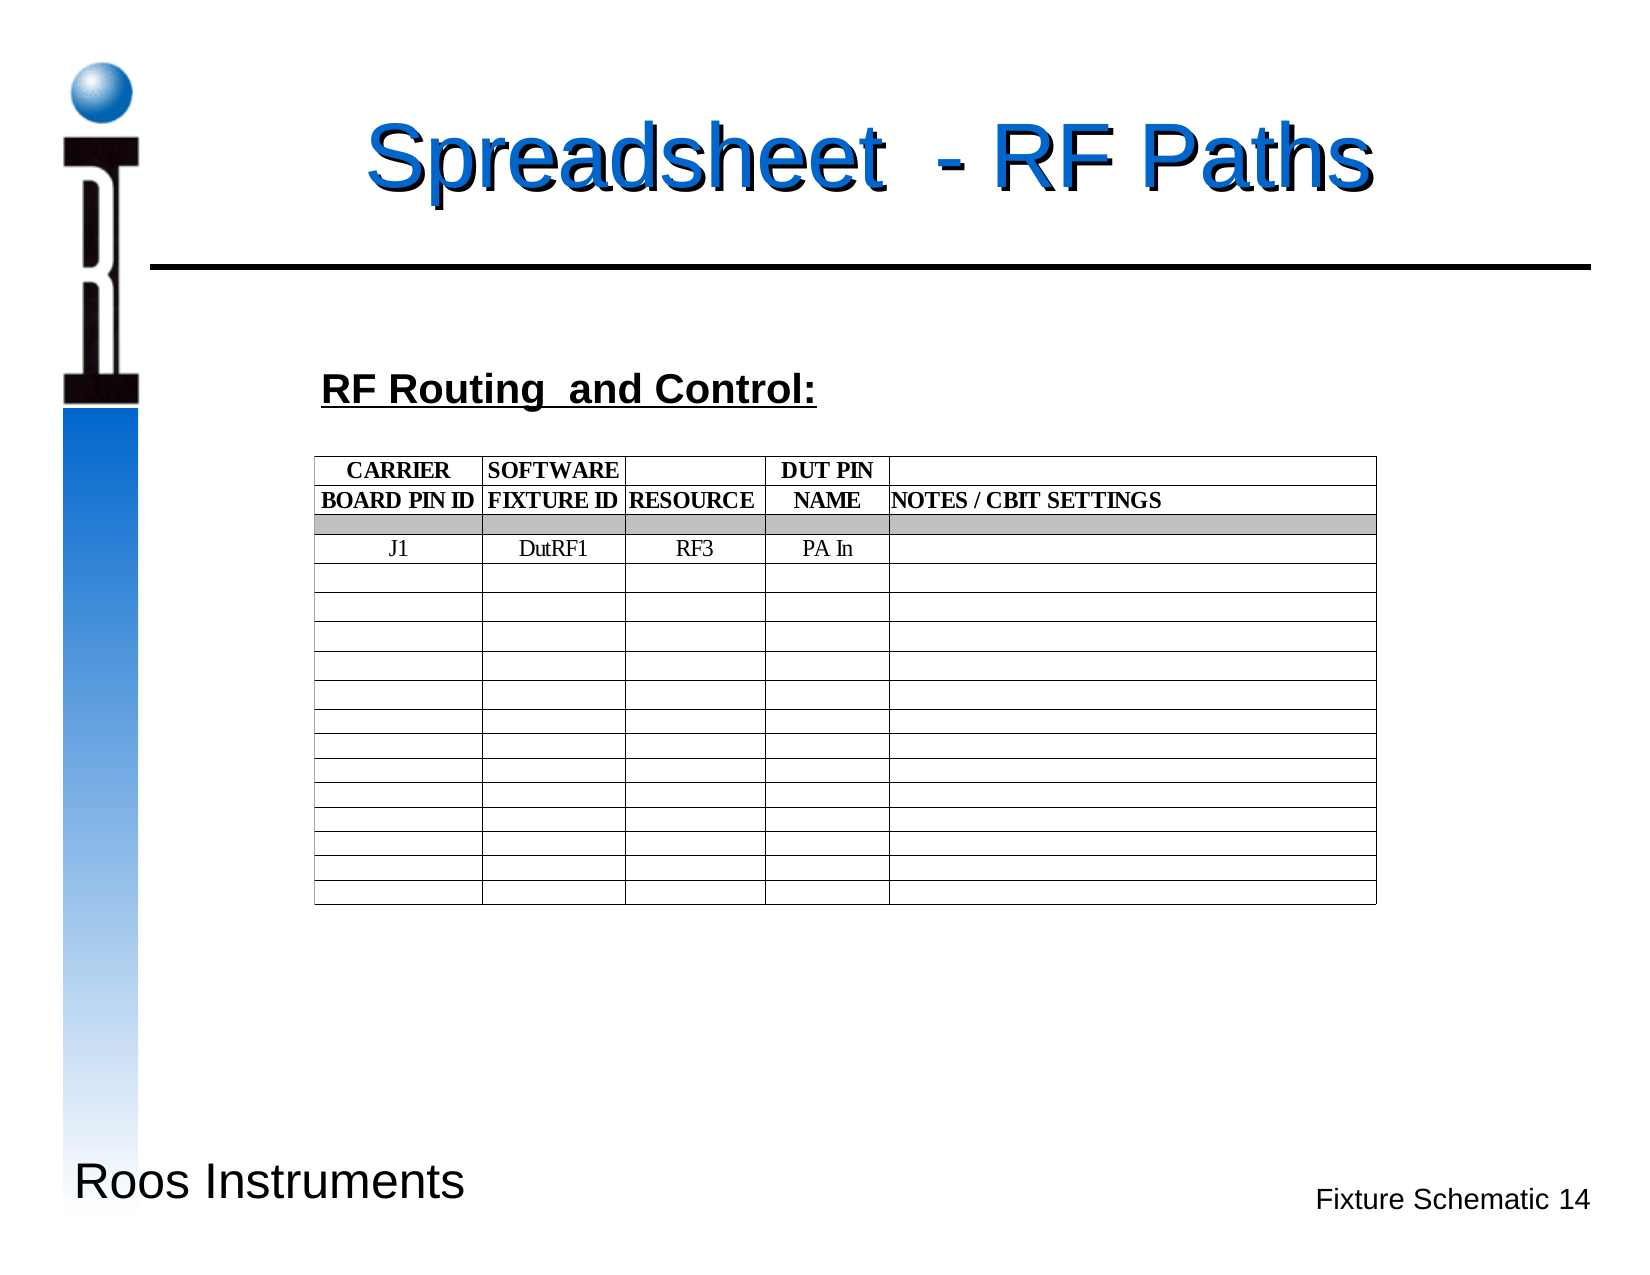

# Spreadsheet - RF Paths
RF Routing and Control:
14